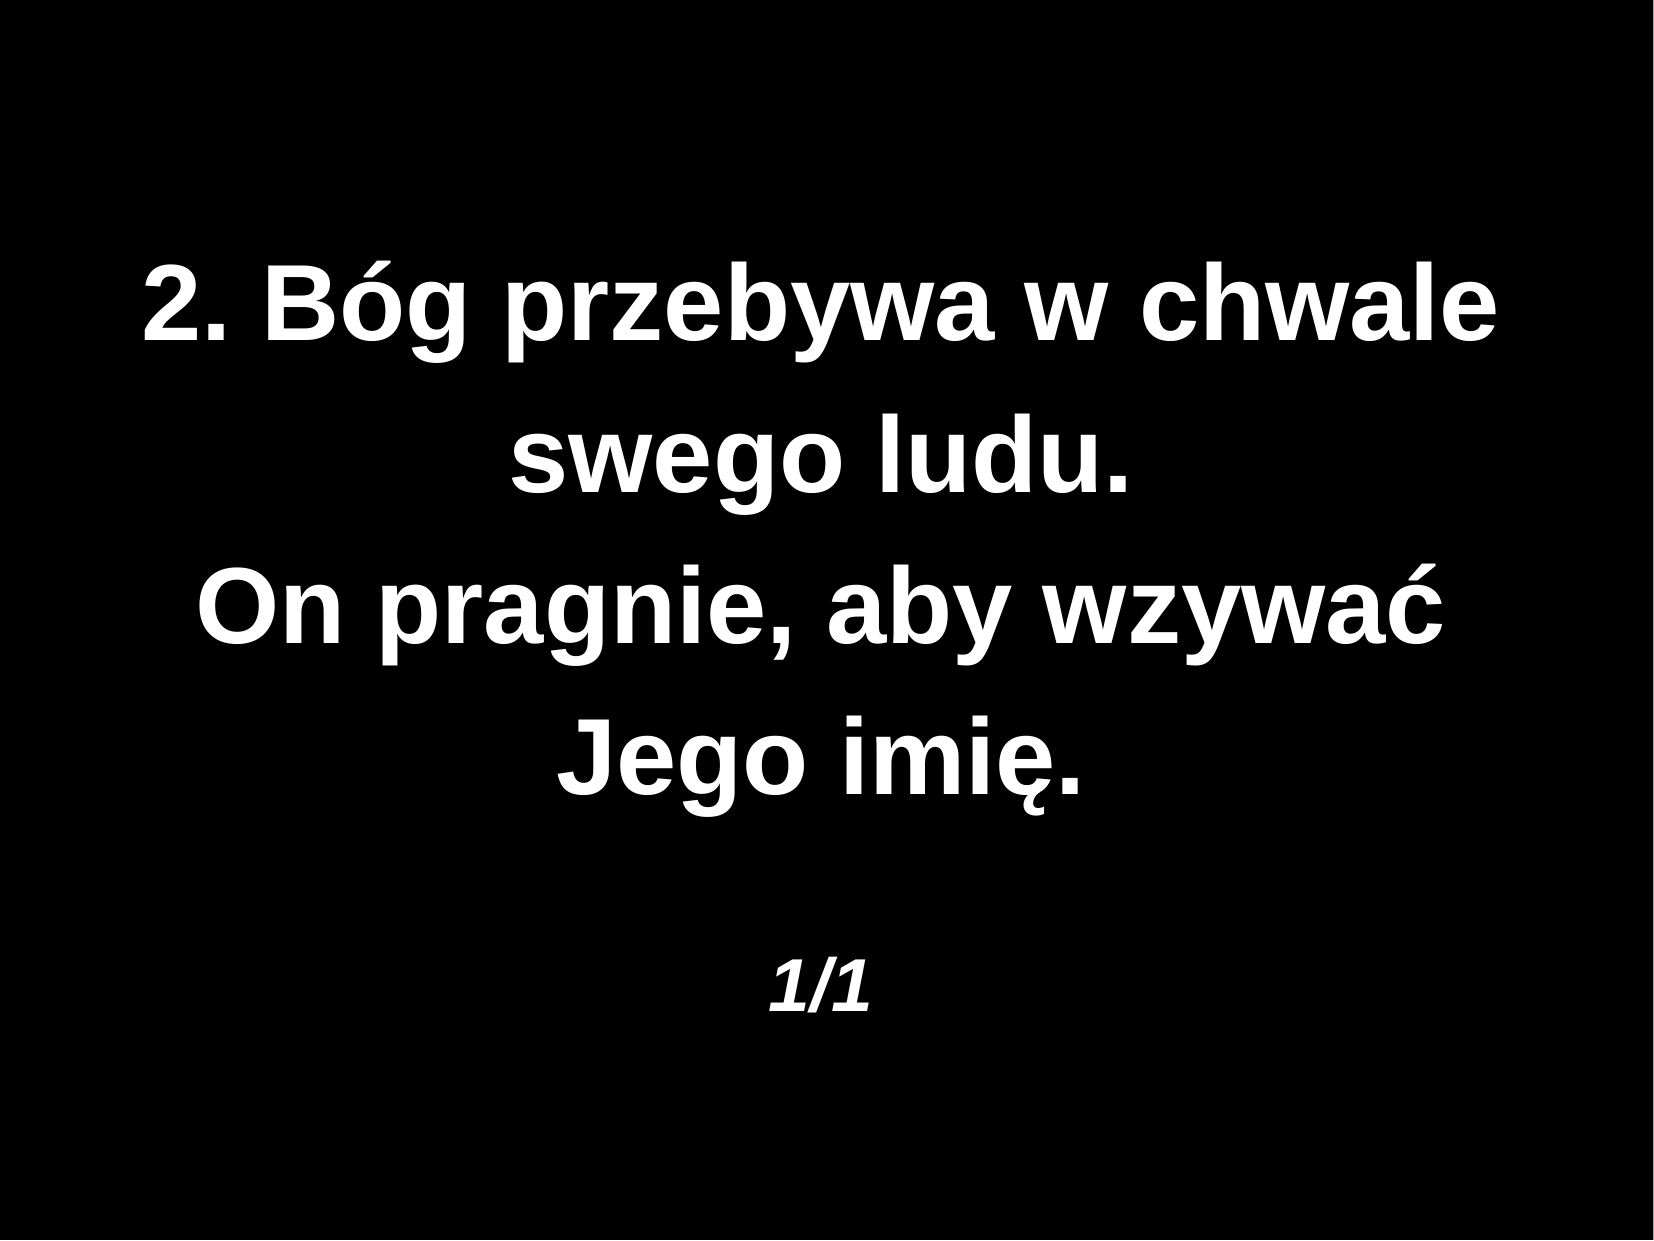

# 2. Bóg przebywa w chwale
swego ludu.
On pragnie, aby wzywać
Jego imię.
1/1